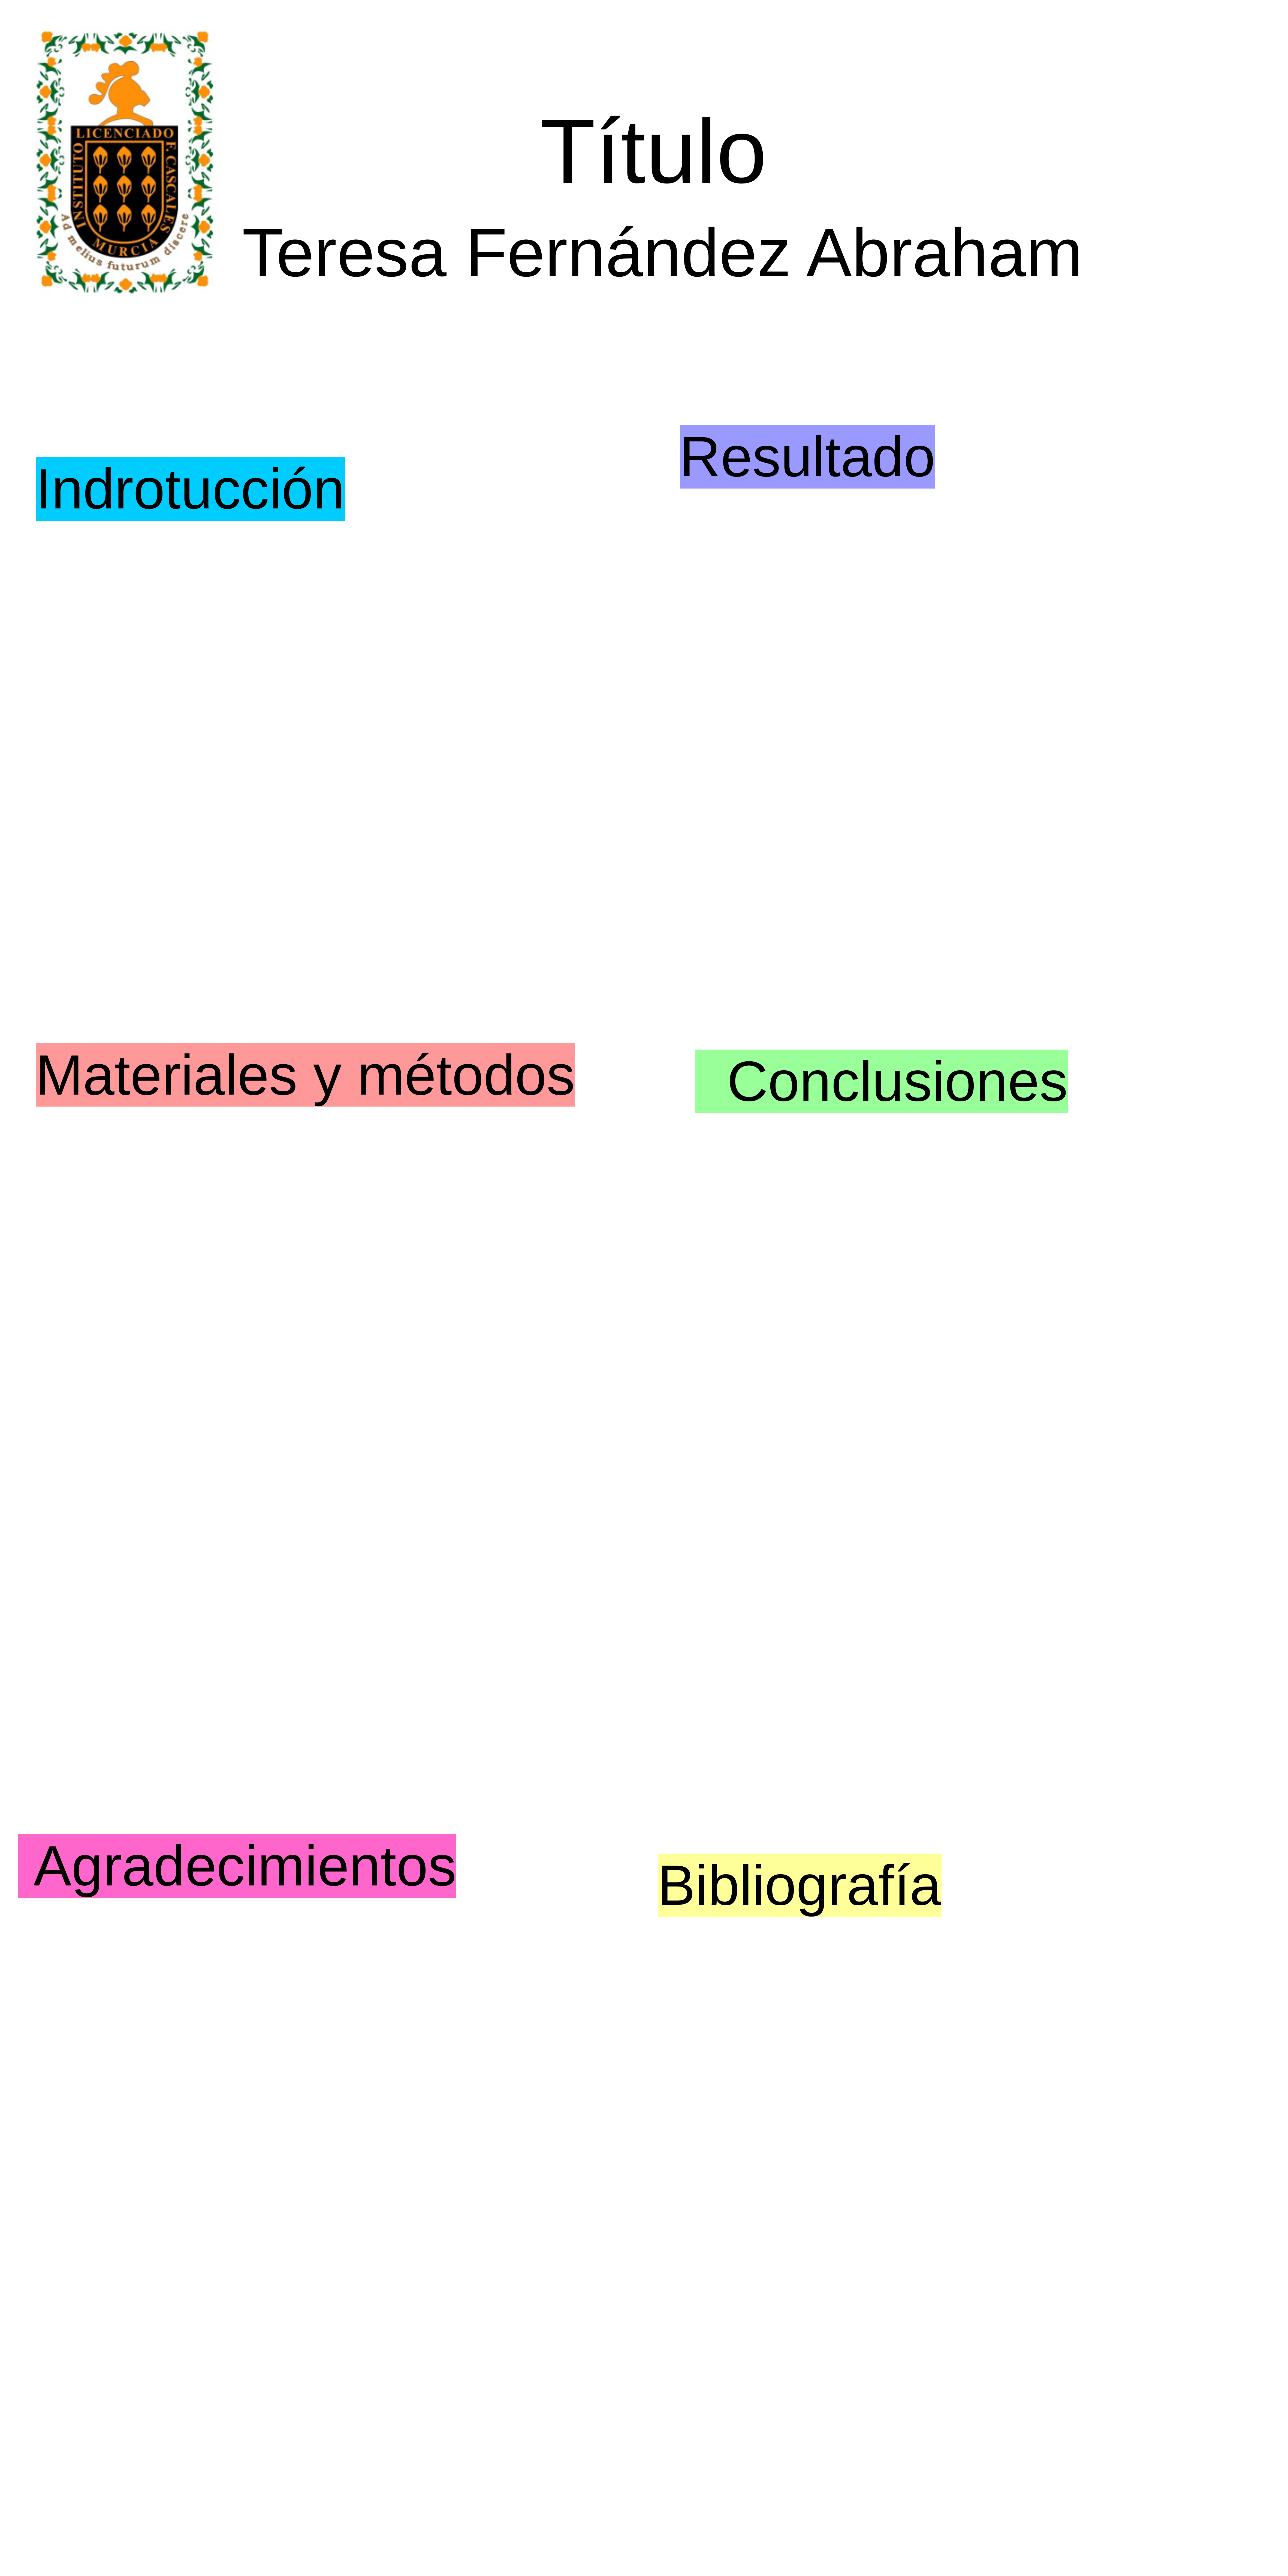

# Título
Teresa Fernández Abraham
Resultado
Indrotucción
Materiales y métodos
 Conclusiones
 Agradecimientos
Bibliografía